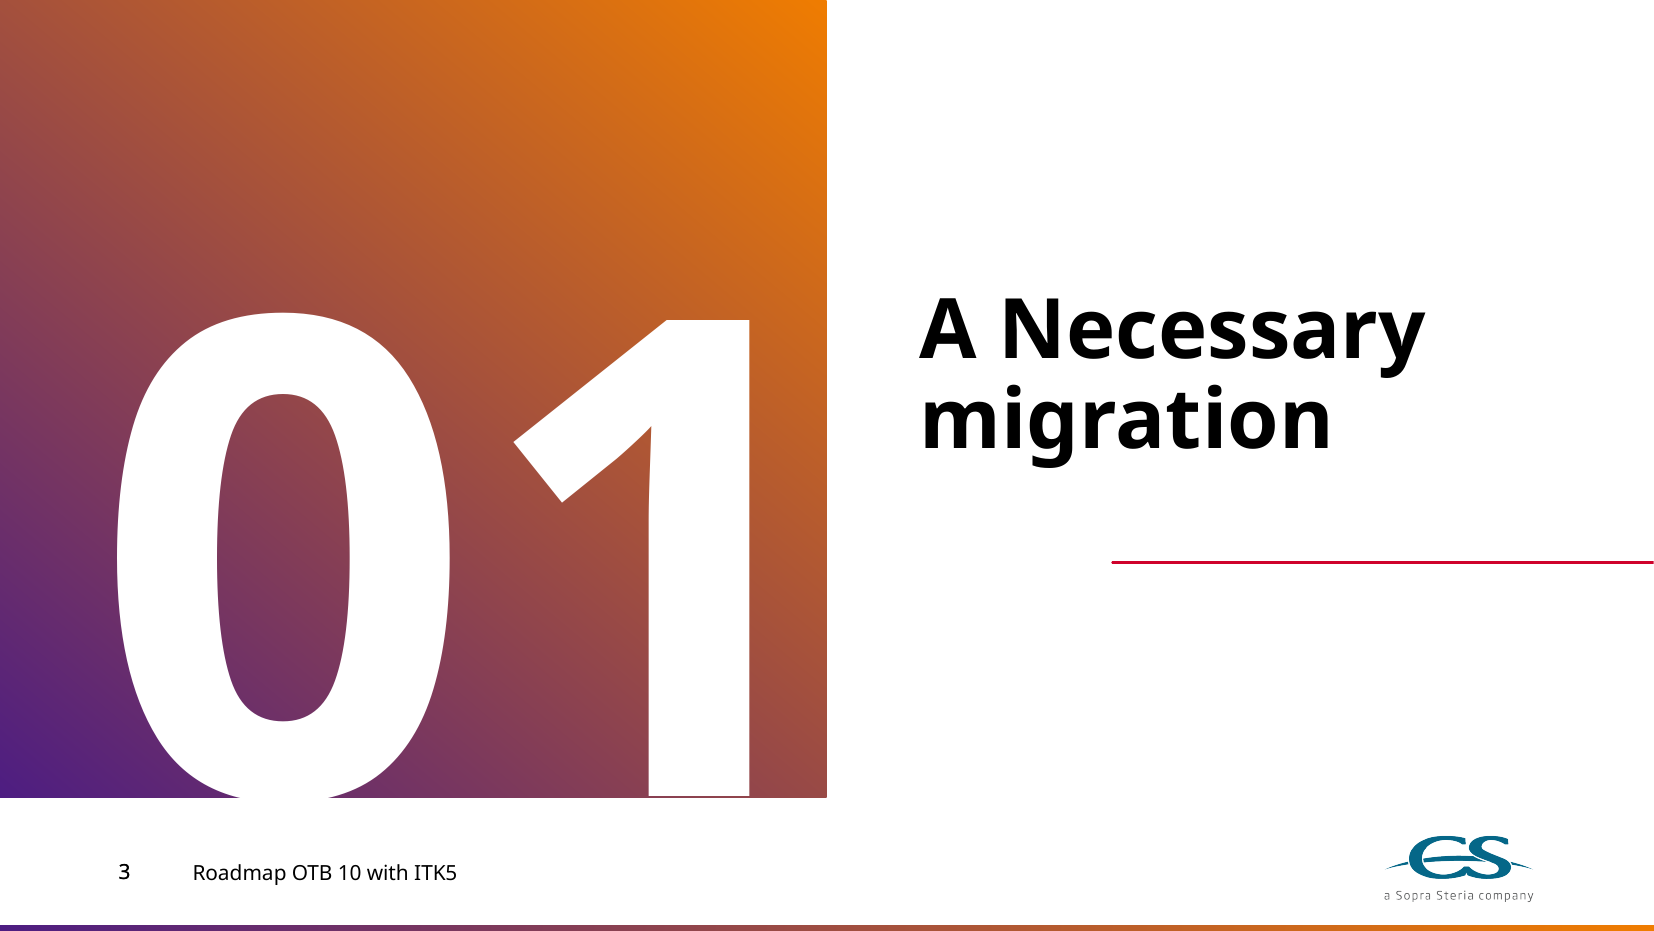

01
# A Necessary migration
Roadmap OTB 10 with ITK5